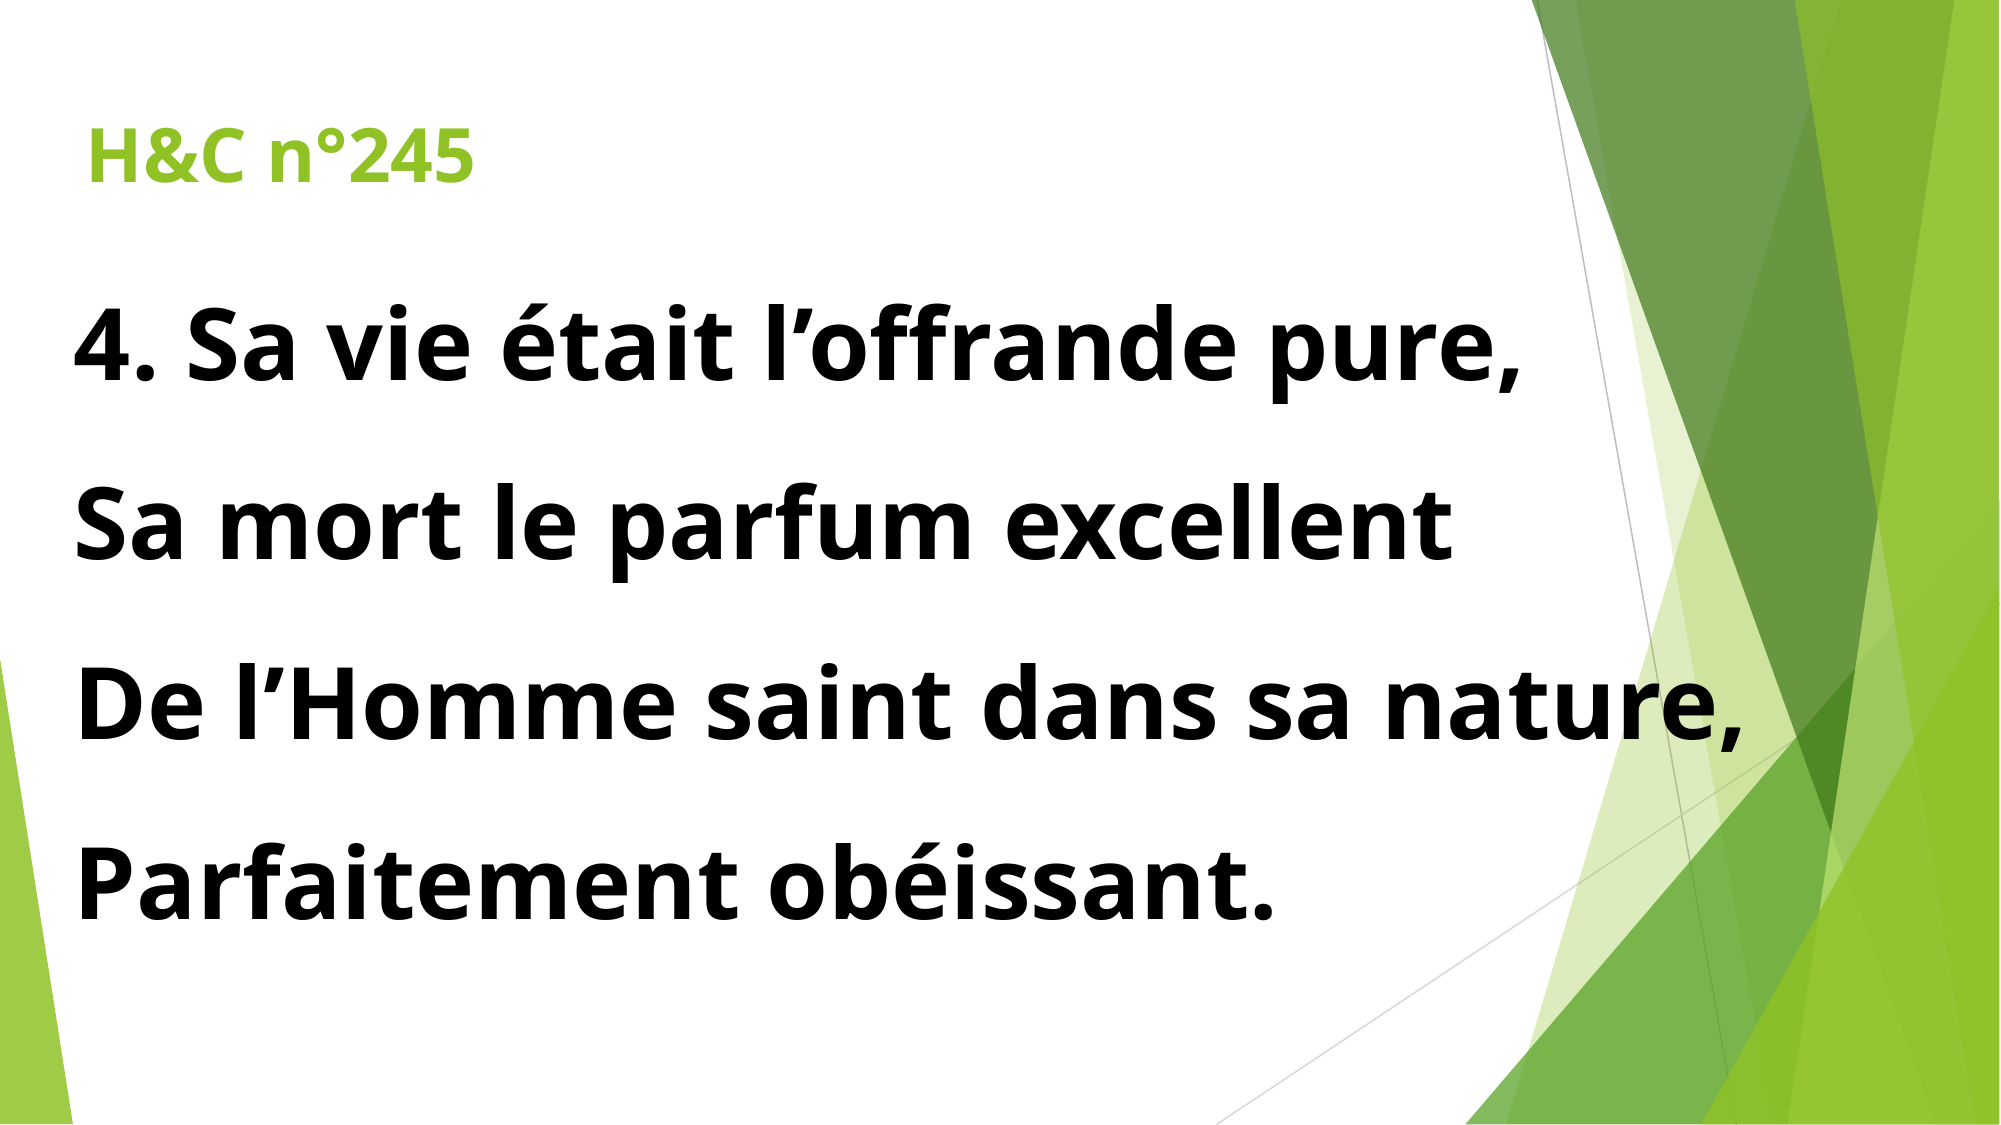

H&C n°245
4. Sa vie était l’offrande pure,
Sa mort le parfum excellent
De l’Homme saint dans sa nature,
Parfaitement obéissant.